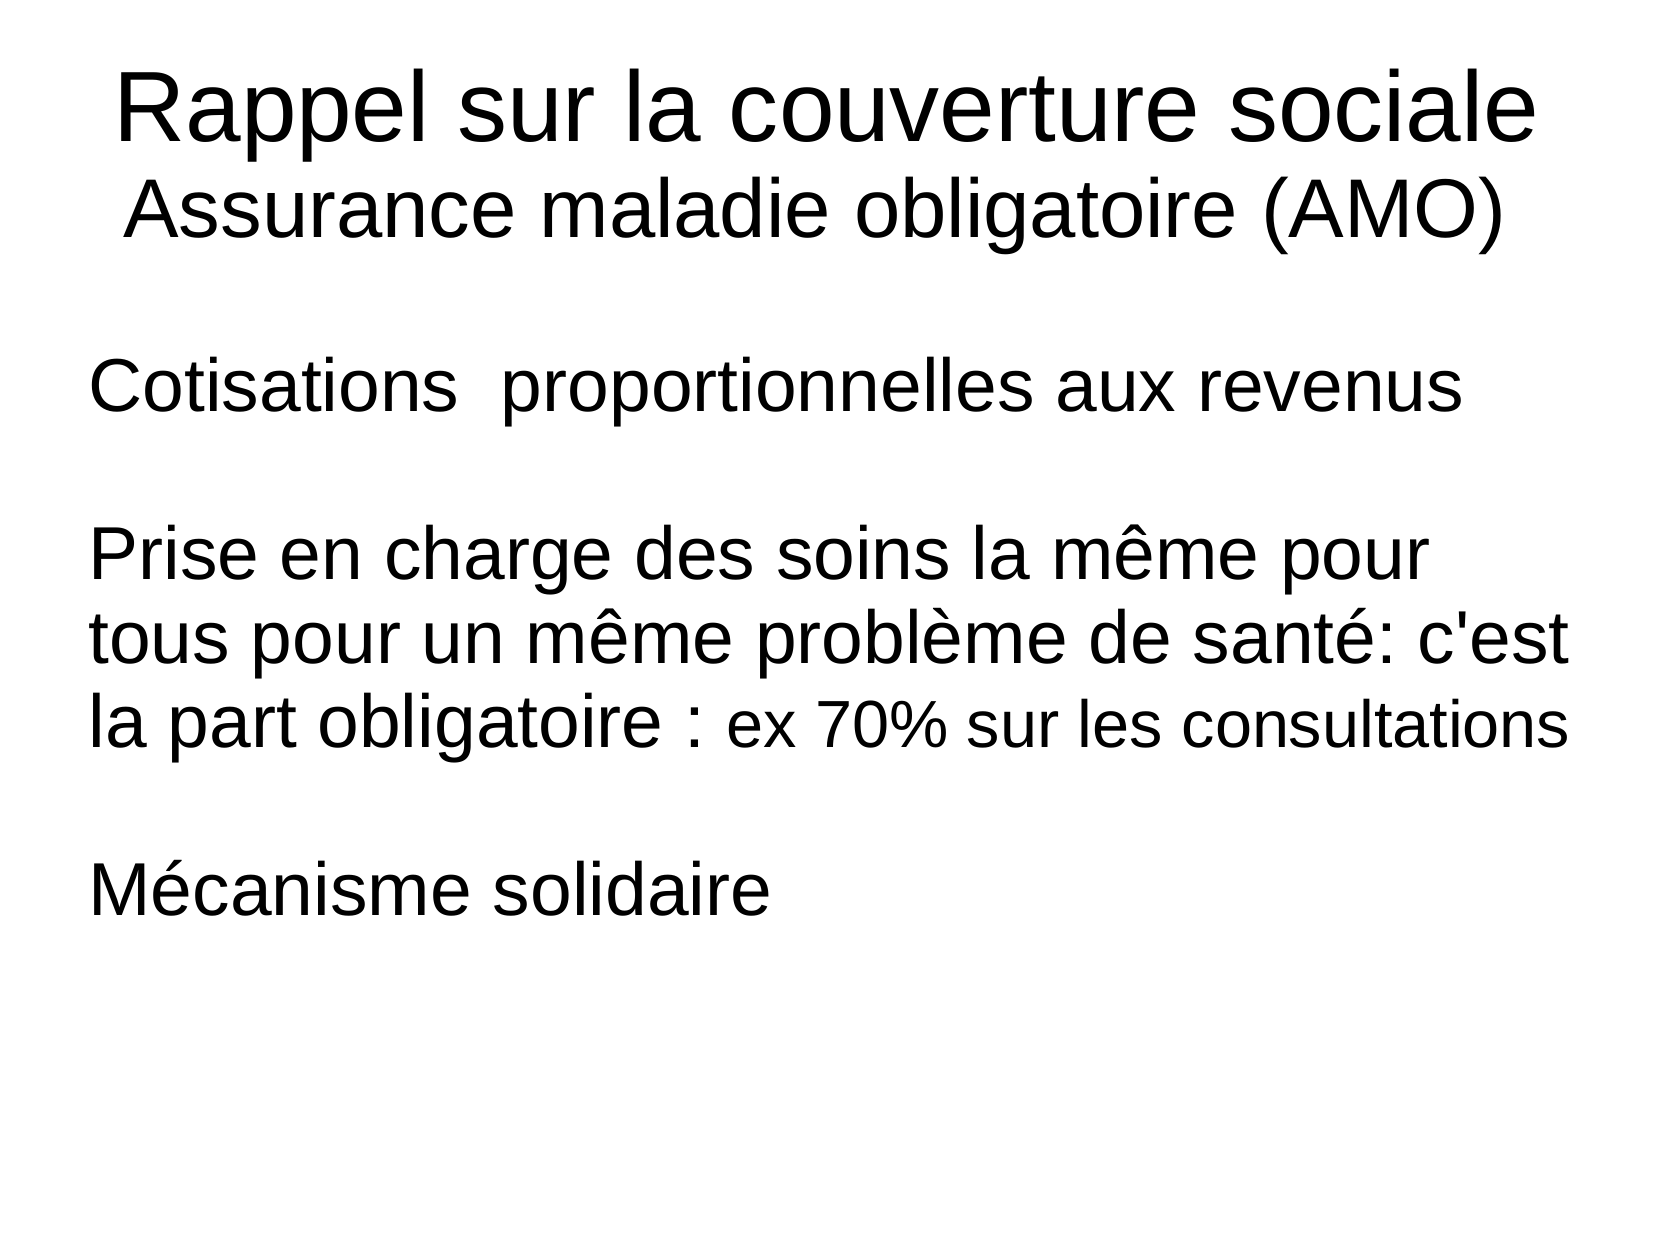

# Rappel sur la couverture sociale Assurance maladie obligatoire (AMO)
Cotisations proportionnelles aux revenus
Prise en charge des soins la même pour tous pour un même problème de santé: c'est la part obligatoire : ex 70% sur les consultations
Mécanisme solidaire